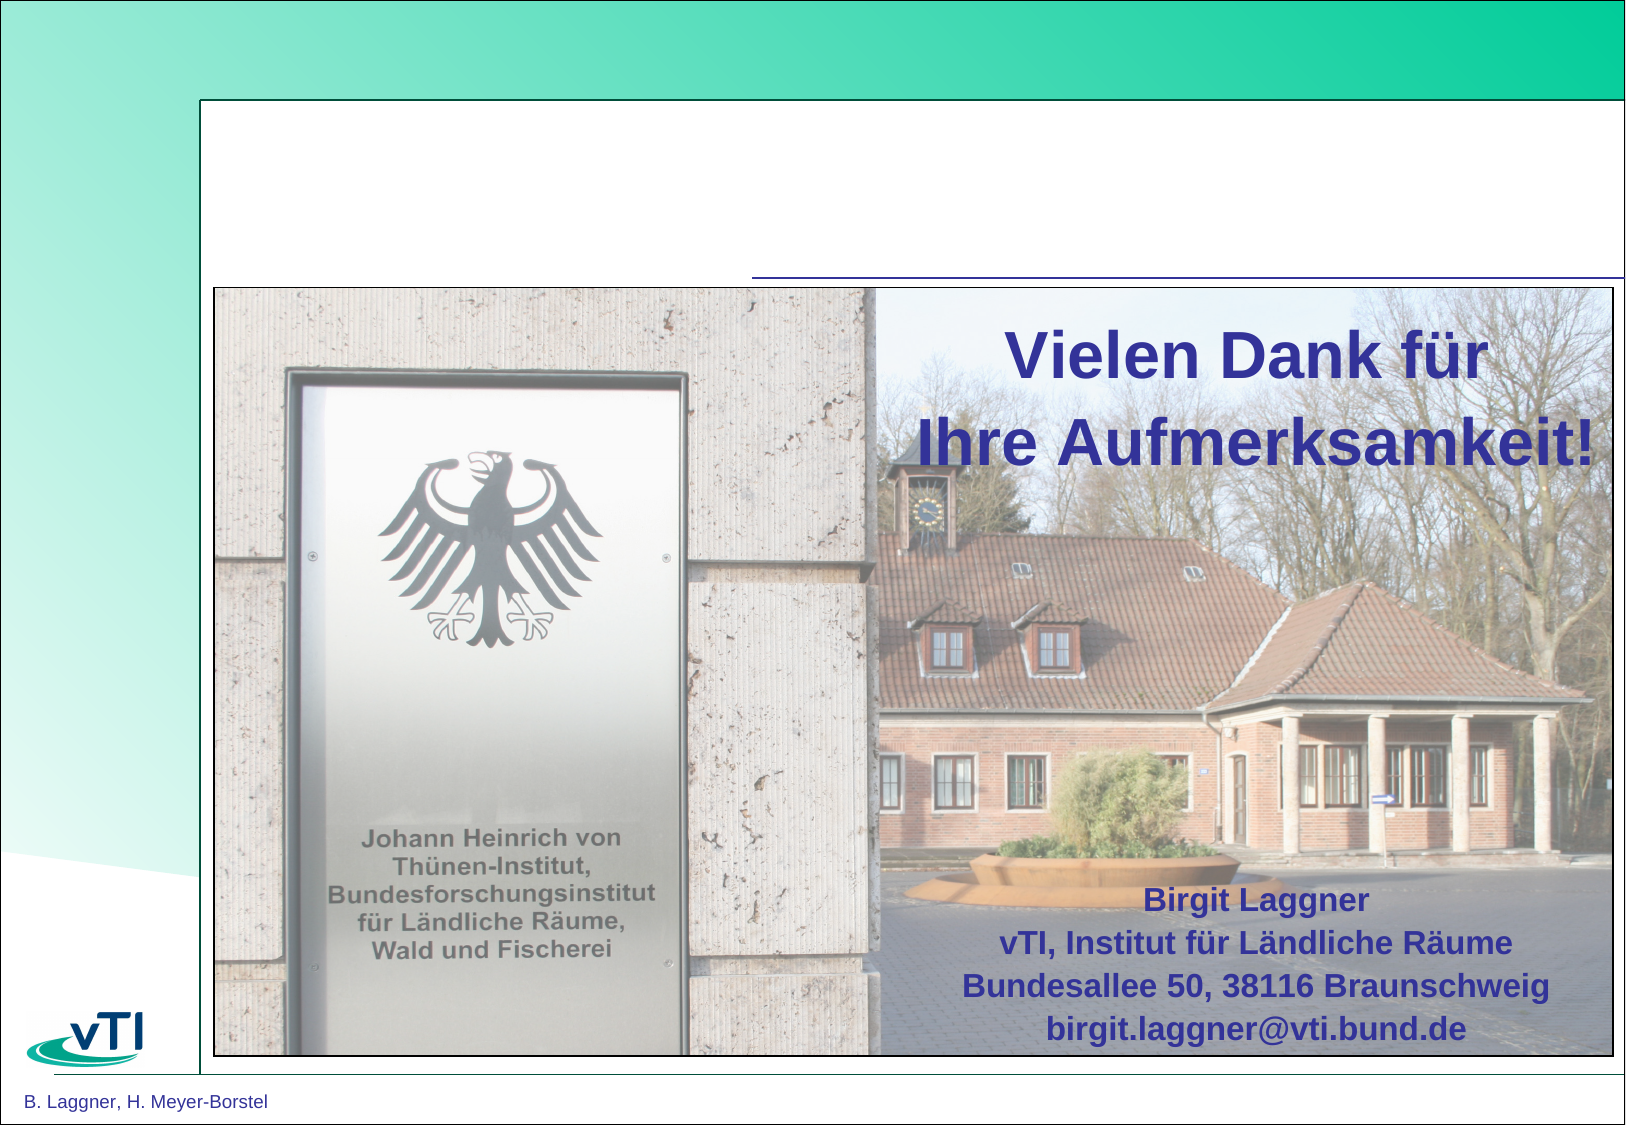

# Vielen Dank für
Ihre Aufmerksamkeit!
Birgit Laggner
vTI, Institut für Ländliche Räume
Bundesallee 50, 38116 Braunschweig
birgit.laggner@vti.bund.de